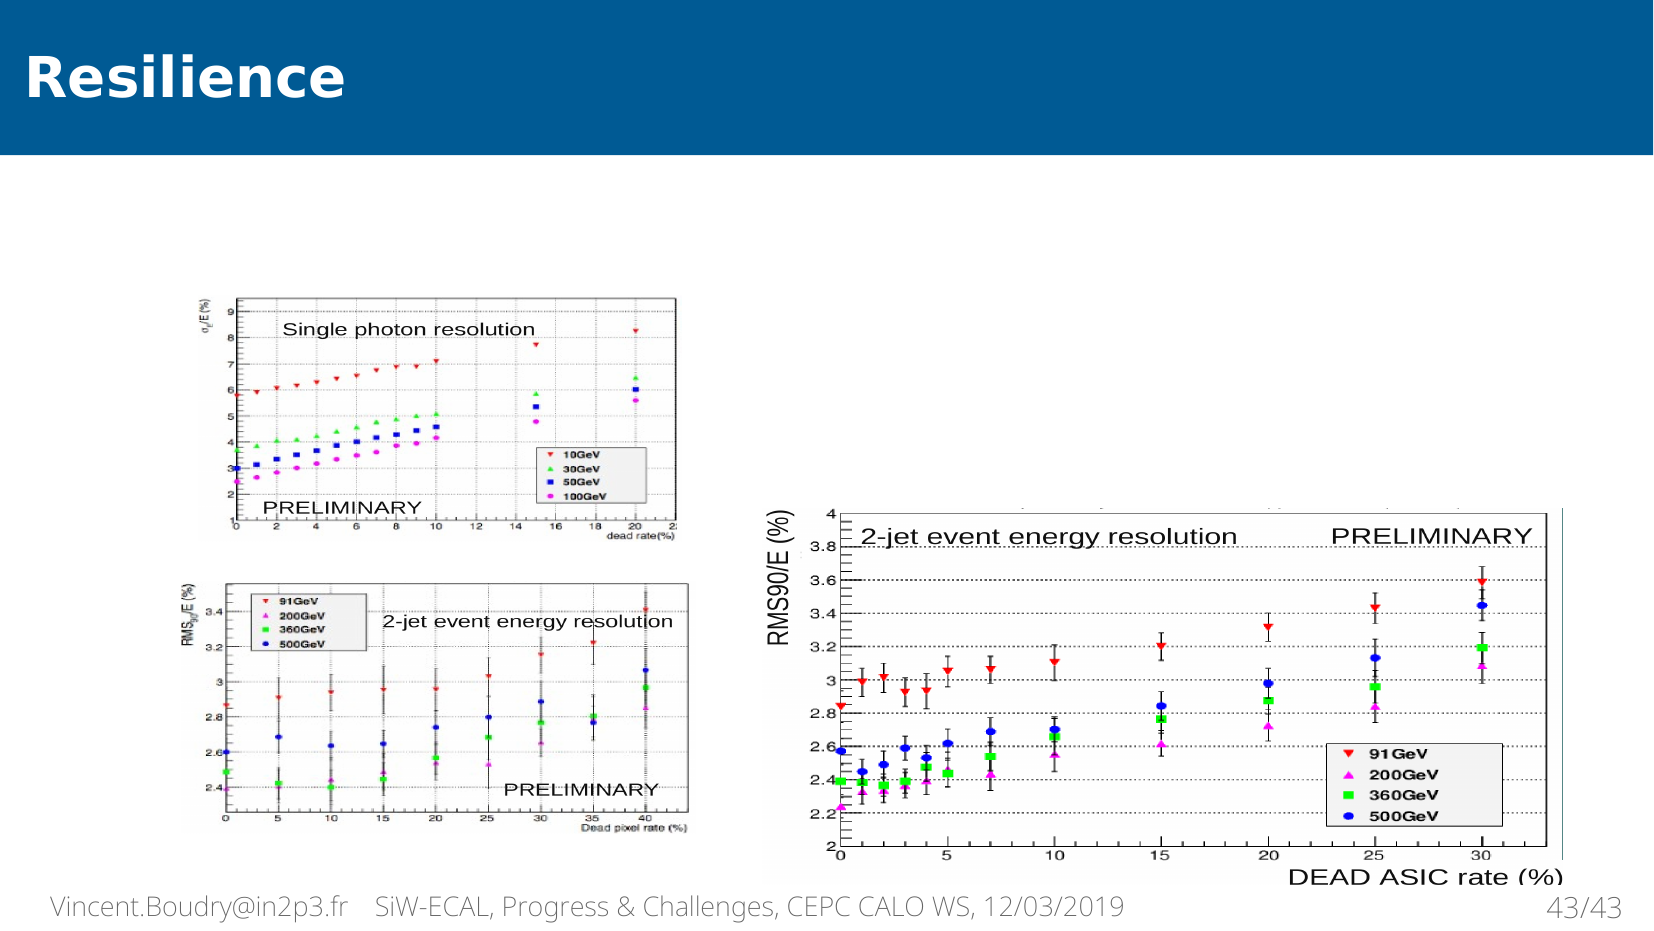

# Resilience
SiW-ECAL, Progress & Challenges, CEPC CALO WS, 12/03/2019
43